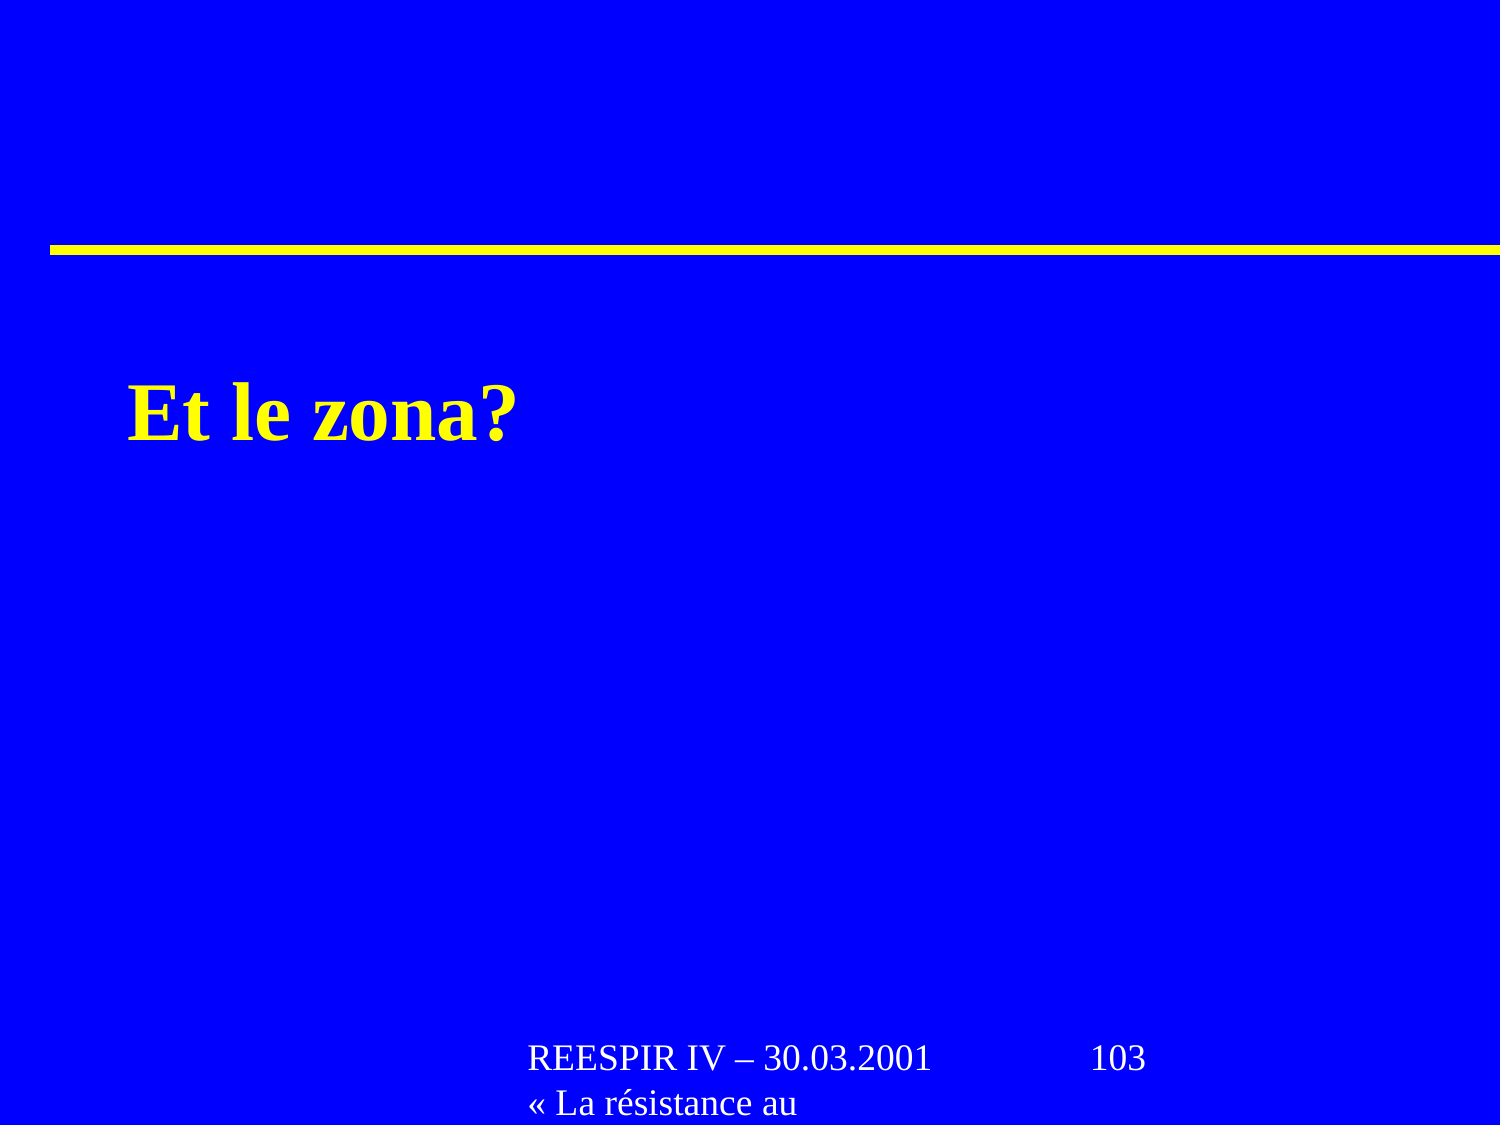

# Et le zona?
REESPIR IV – 30.03.2001
« La résistance au pneumocoque »